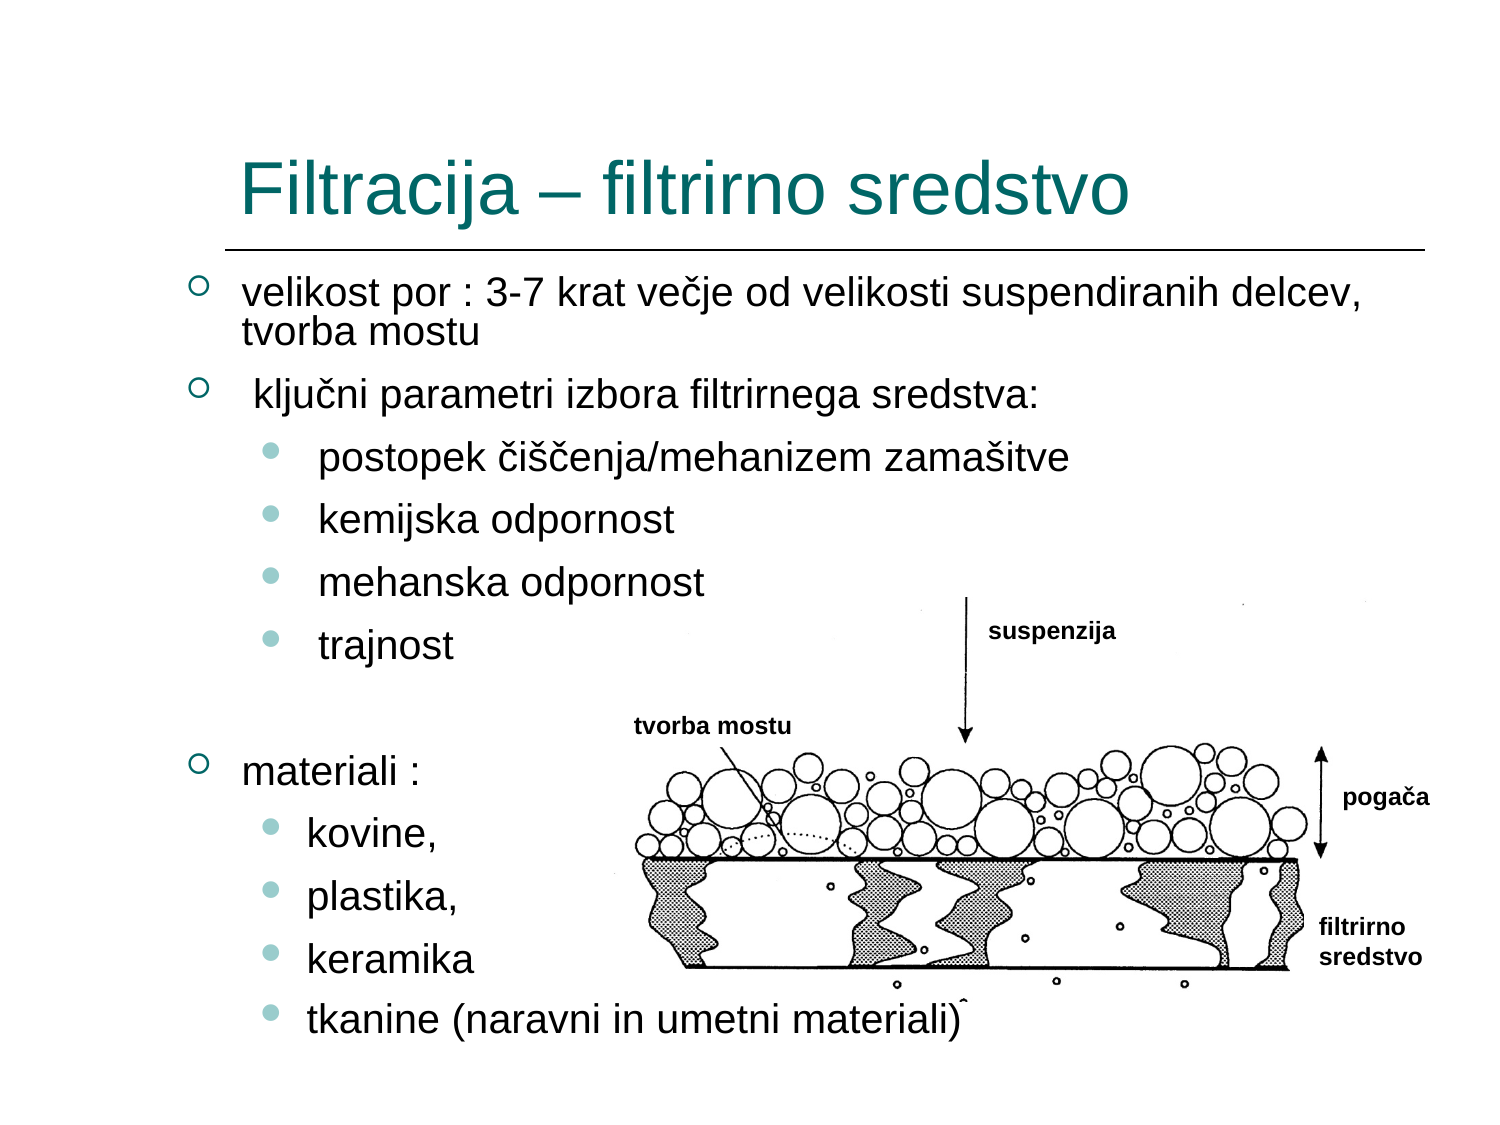

# Filtracija – filtrirno sredstvo
velikost por : 3-7 krat večje od velikosti suspendiranih delcev, tvorba mostu
 ključni parametri izbora filtrirnega sredstva:
 postopek čiščenja/mehanizem zamašitve
 kemijska odpornost
 mehanska odpornost
 trajnost
materiali :
kovine,
plastika,
keramika
tkanine (naravni in umetni materiali)
suspenzija
tvorba mostu
pogača
filtrirno sredstvo